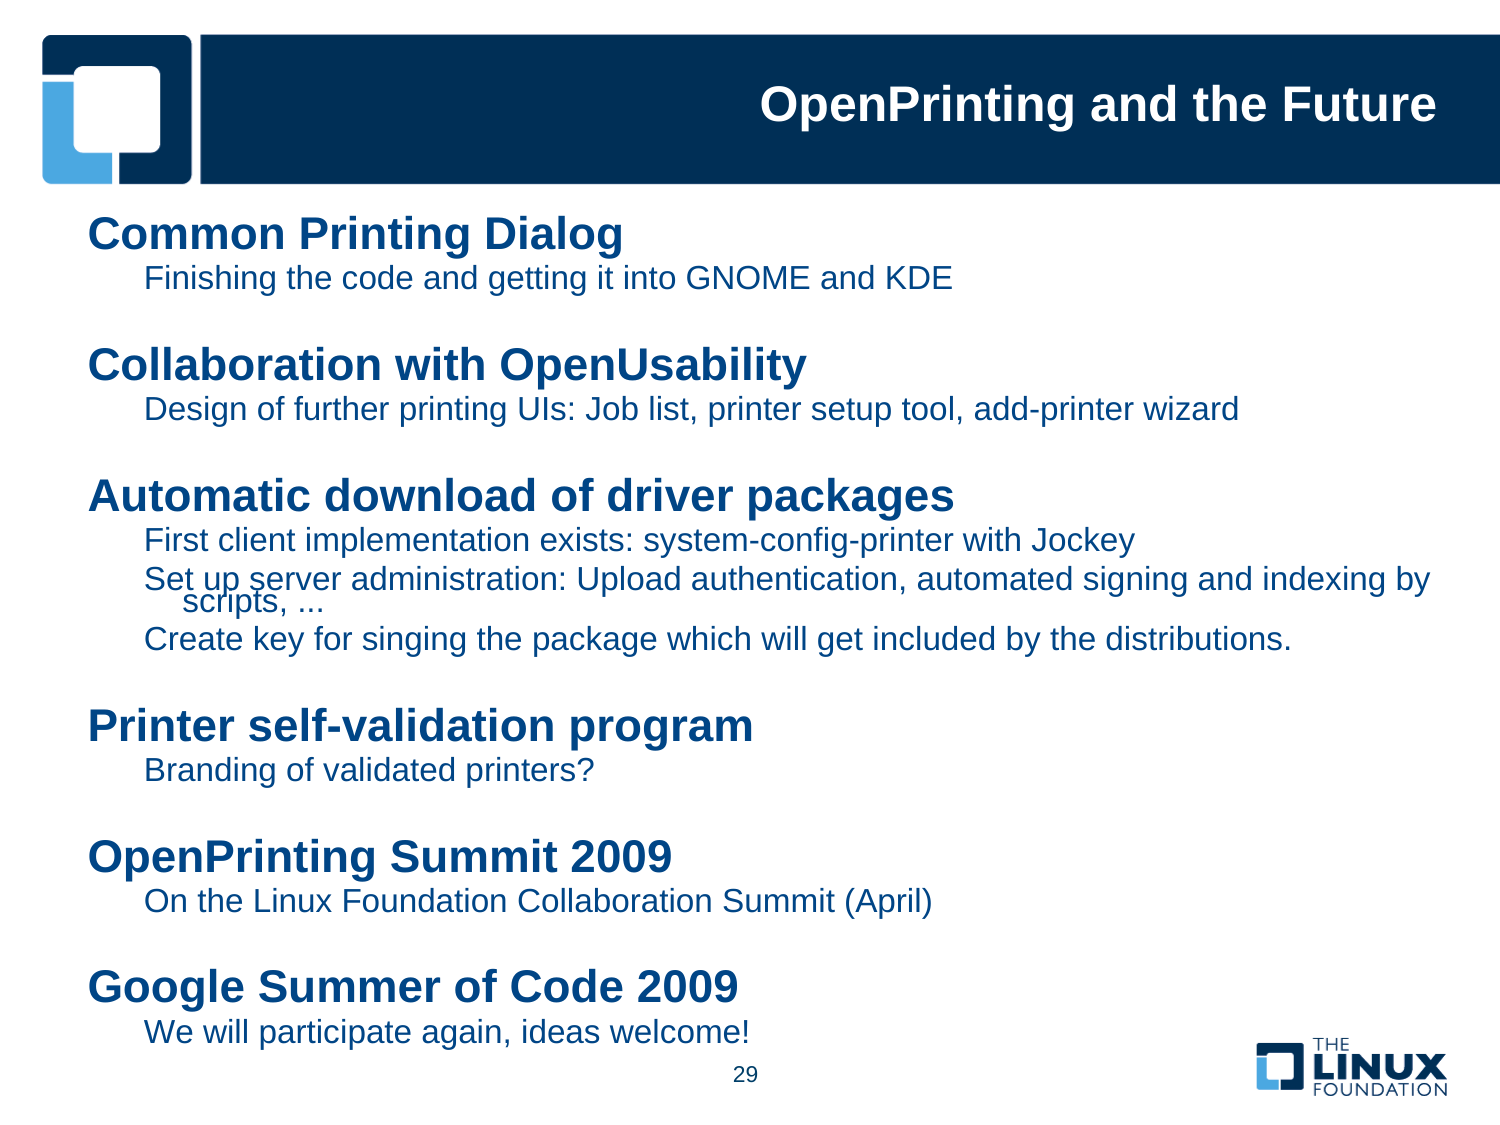

# OpenPrinting and the Future
Common Printing Dialog
Finishing the code and getting it into GNOME and KDE
Collaboration with OpenUsability
Design of further printing UIs: Job list, printer setup tool, add-printer wizard
Automatic download of driver packages
First client implementation exists: system-config-printer with Jockey
Set up server administration: Upload authentication, automated signing and indexing by scripts, ...
Create key for singing the package which will get included by the distributions.
Printer self-validation program
Branding of validated printers?
OpenPrinting Summit 2009
On the Linux Foundation Collaboration Summit (April)
Google Summer of Code 2009
We will participate again, ideas welcome!
29